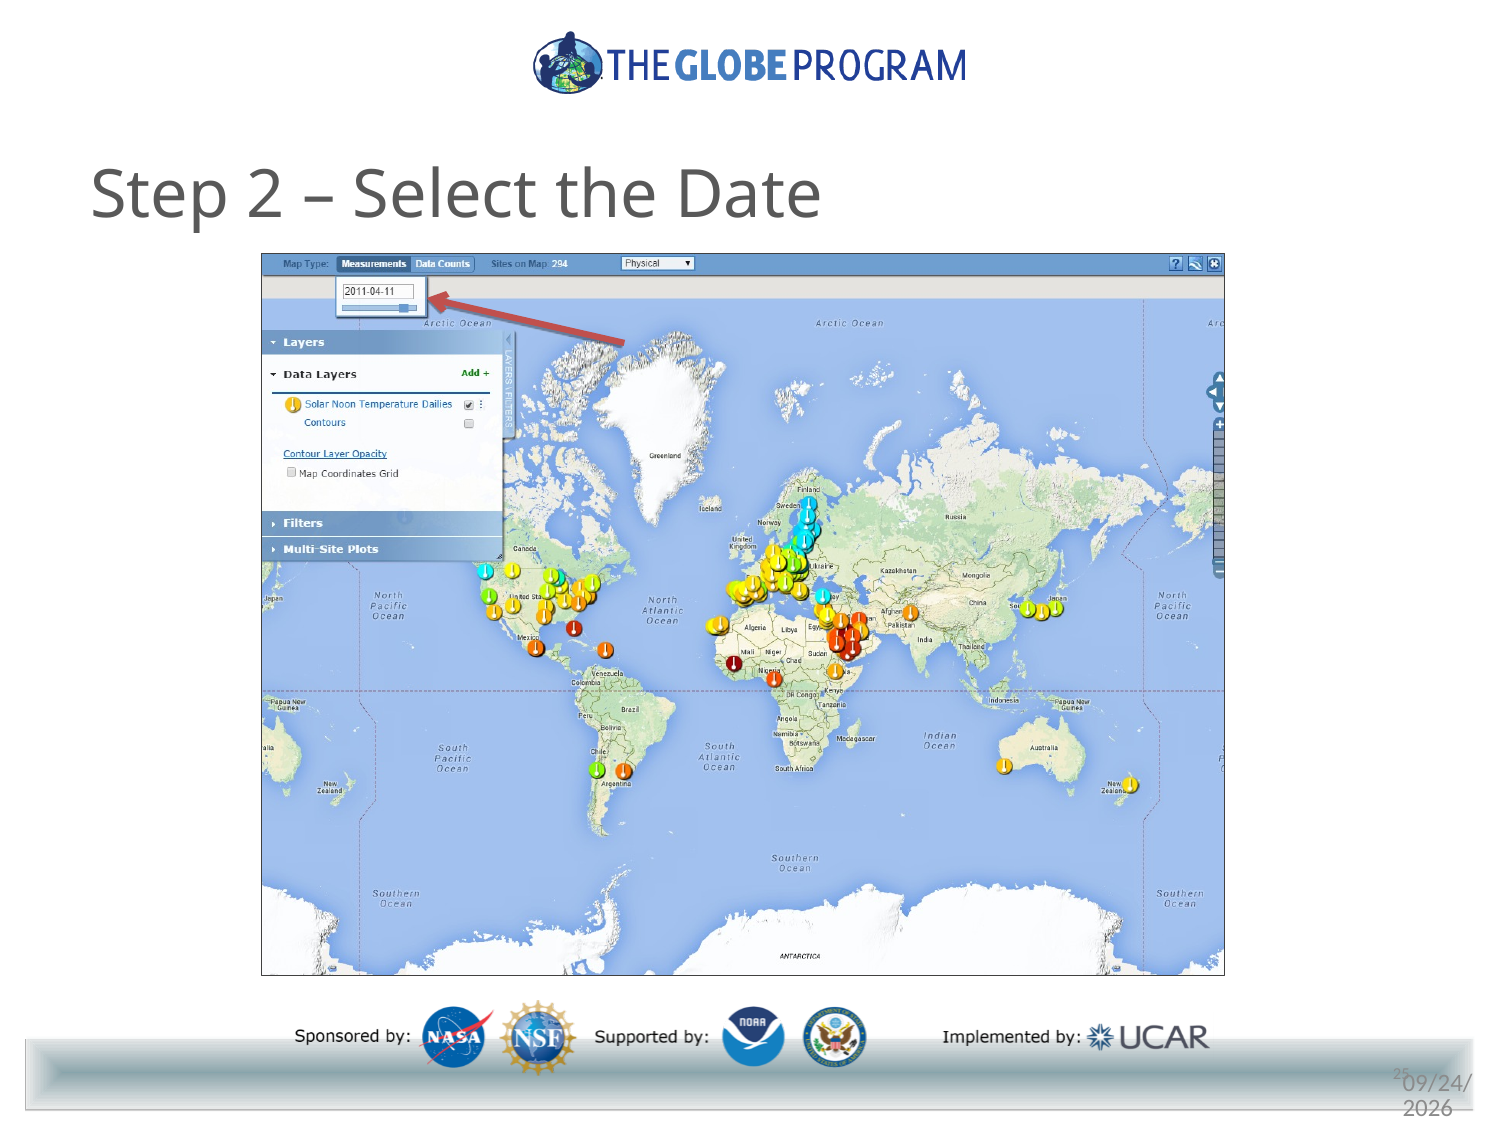

# Step 2 – Select the Date